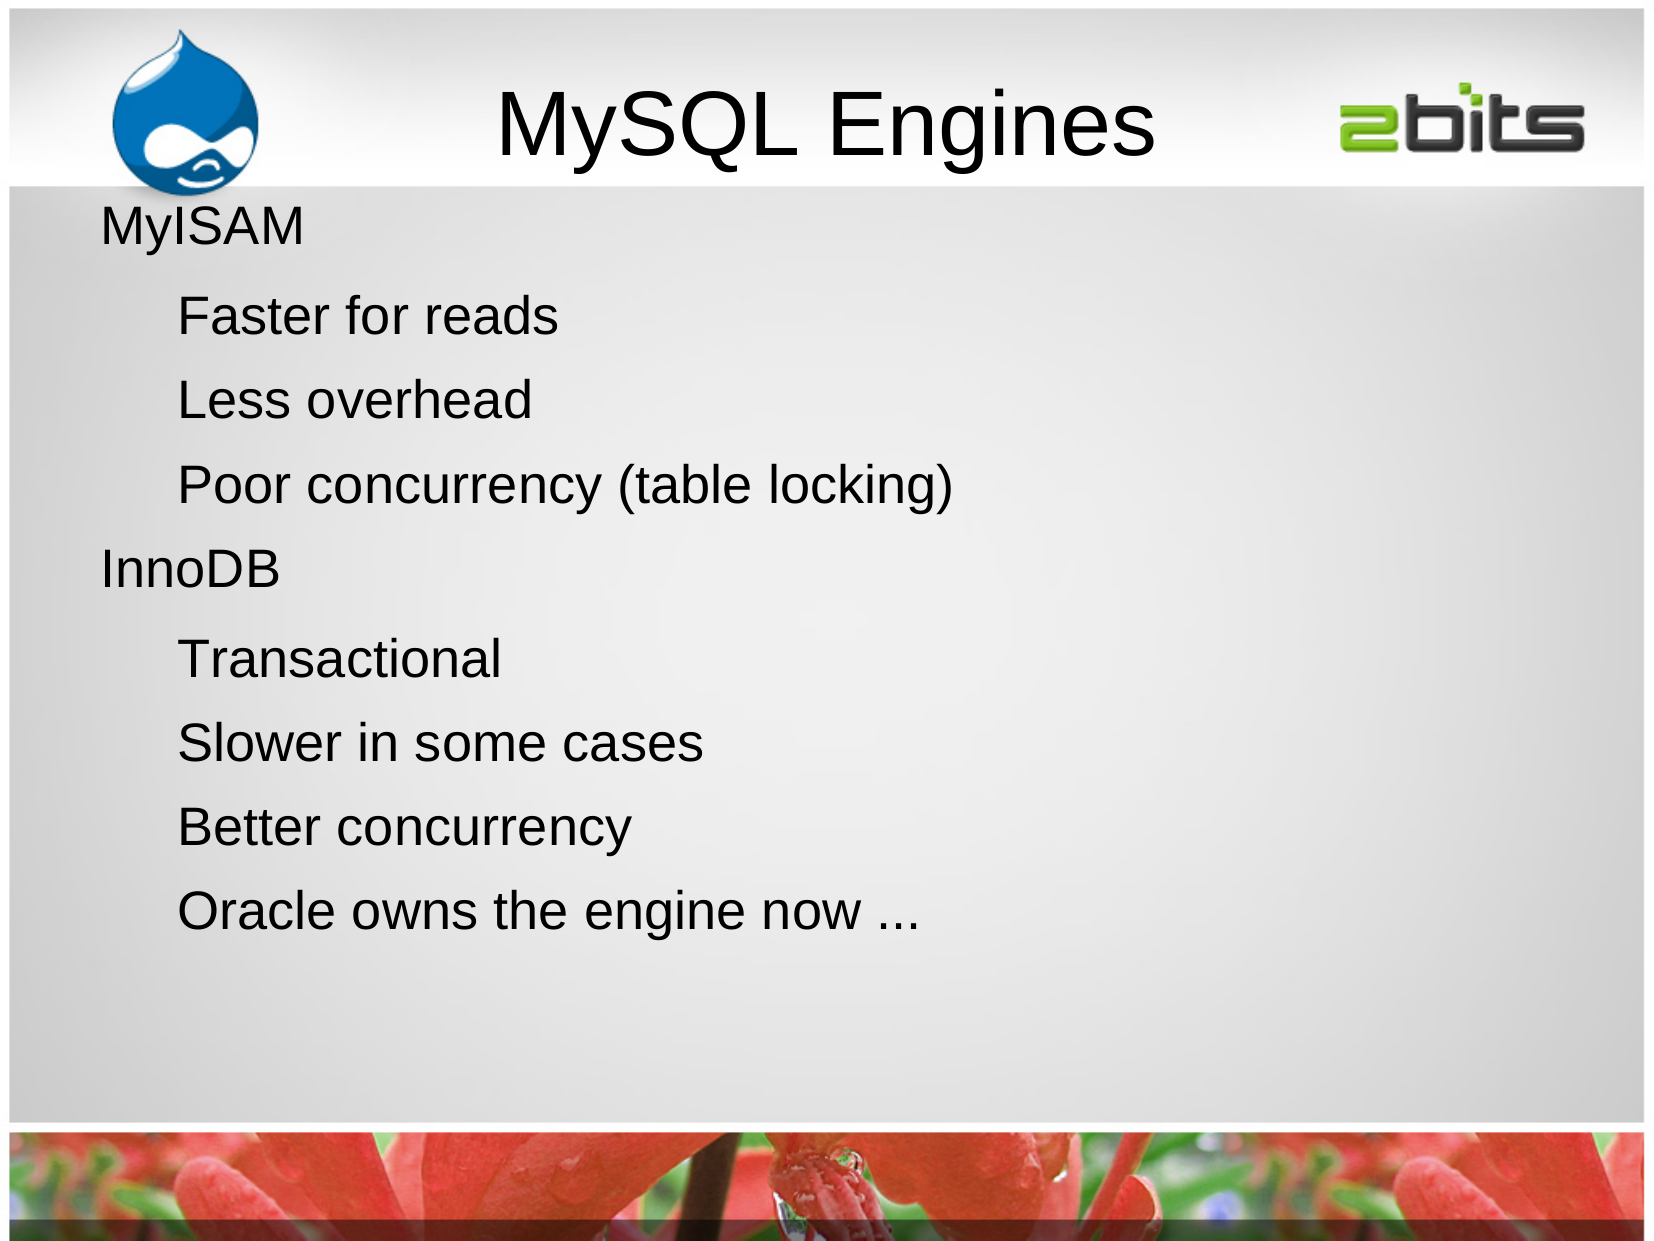

# MySQL Engines
MyISAM
Faster for reads
Less overhead
Poor concurrency (table locking)
InnoDB
Transactional
Slower in some cases
Better concurrency
Oracle owns the engine now ...